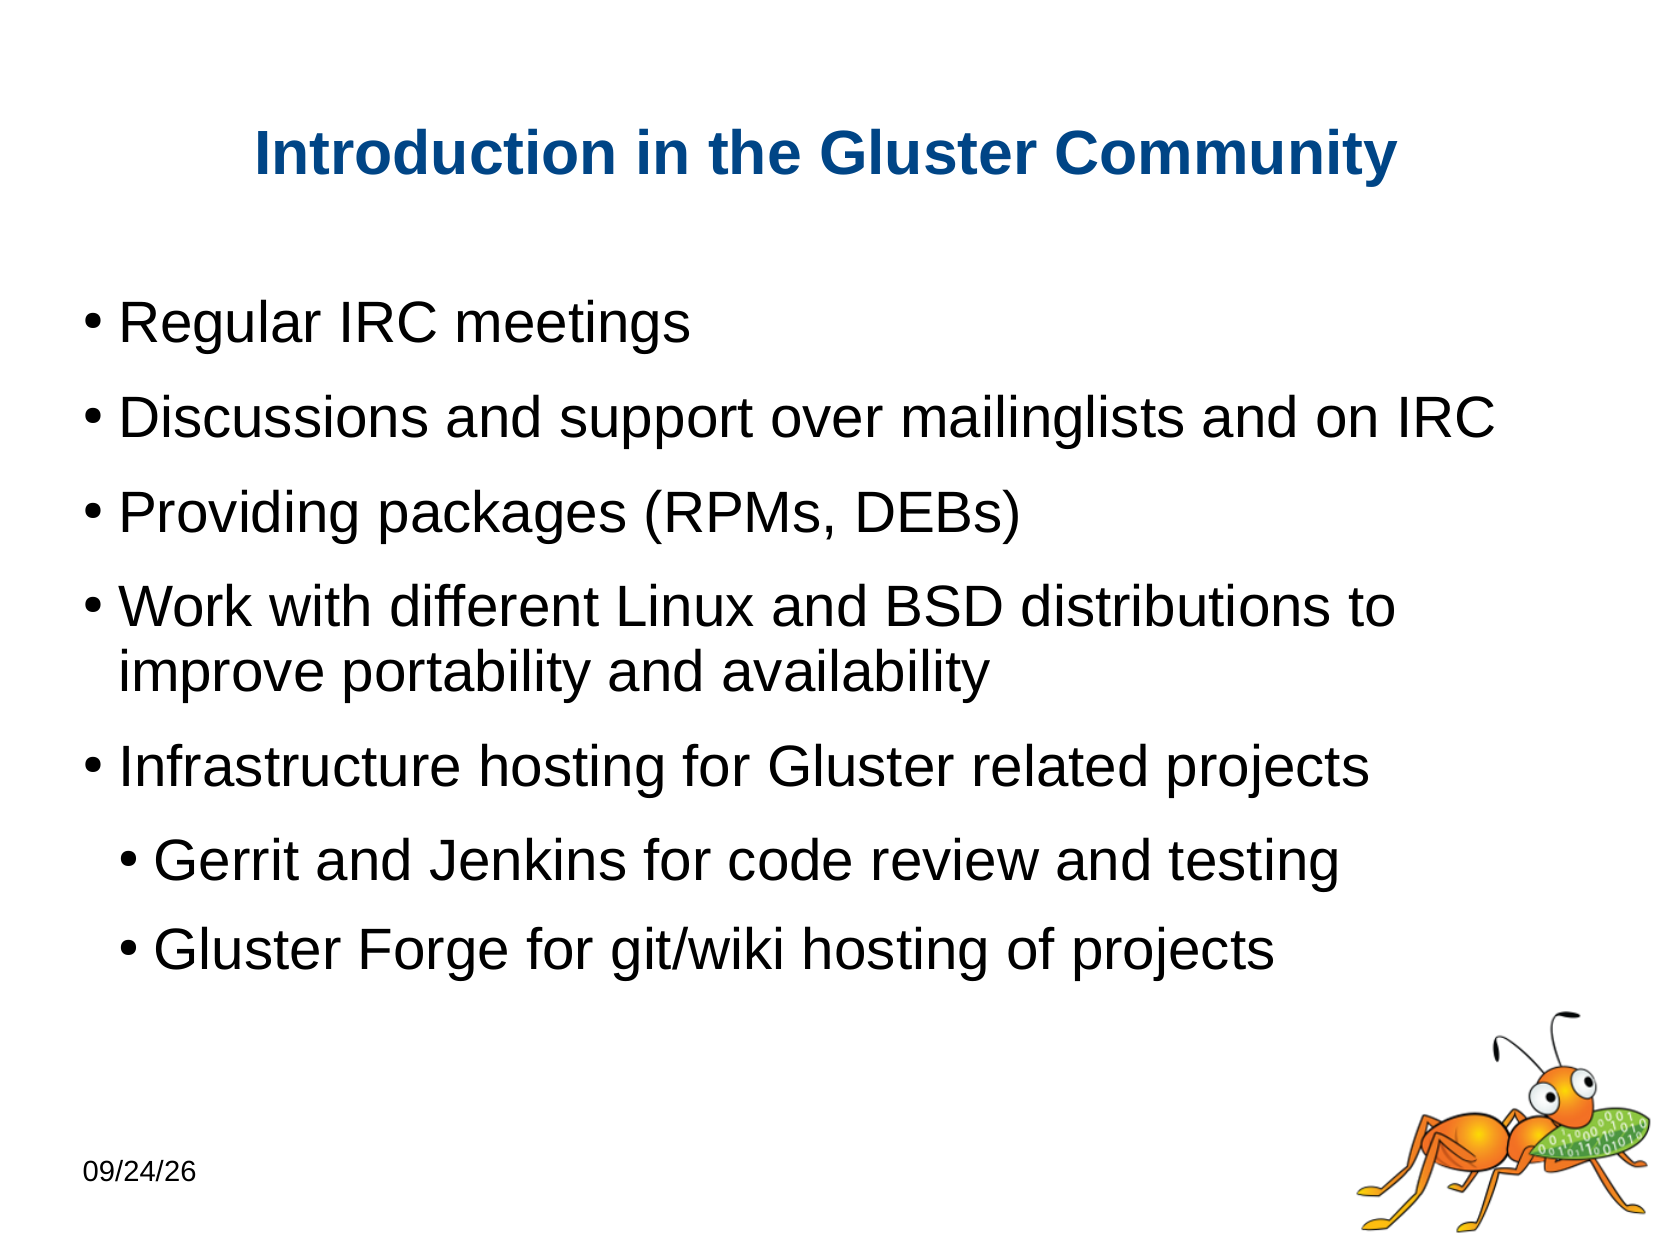

# Introduction in the Gluster Community
Regular IRC meetings
Discussions and support over mailinglists and on IRC
Providing packages (RPMs, DEBs)
Work with different Linux and BSD distributions to improve portability and availability
Infrastructure hosting for Gluster related projects
Gerrit and Jenkins for code review and testing
Gluster Forge for git/wiki hosting of projects